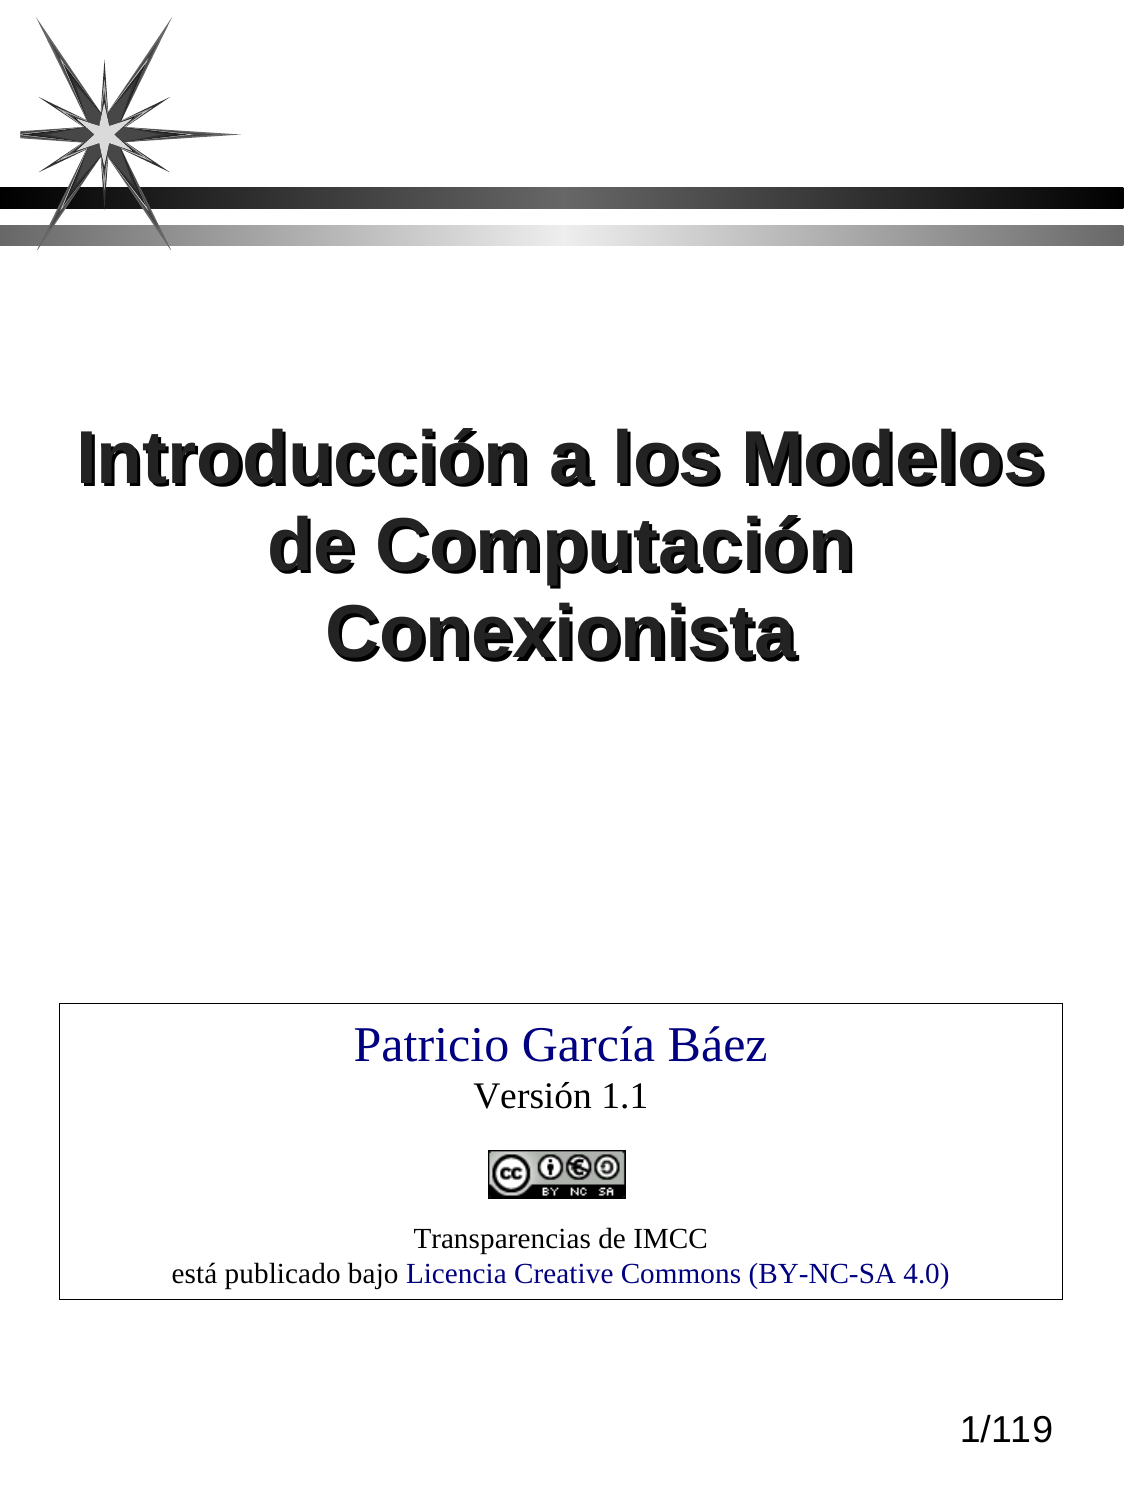

# Introducción a los Modelos de Computación Conexionista
Patricio García Báez
Versión 1.1
Transparencias de IMCC
está publicado bajo Licencia Creative Commons (BY-NC-SA 4.0)